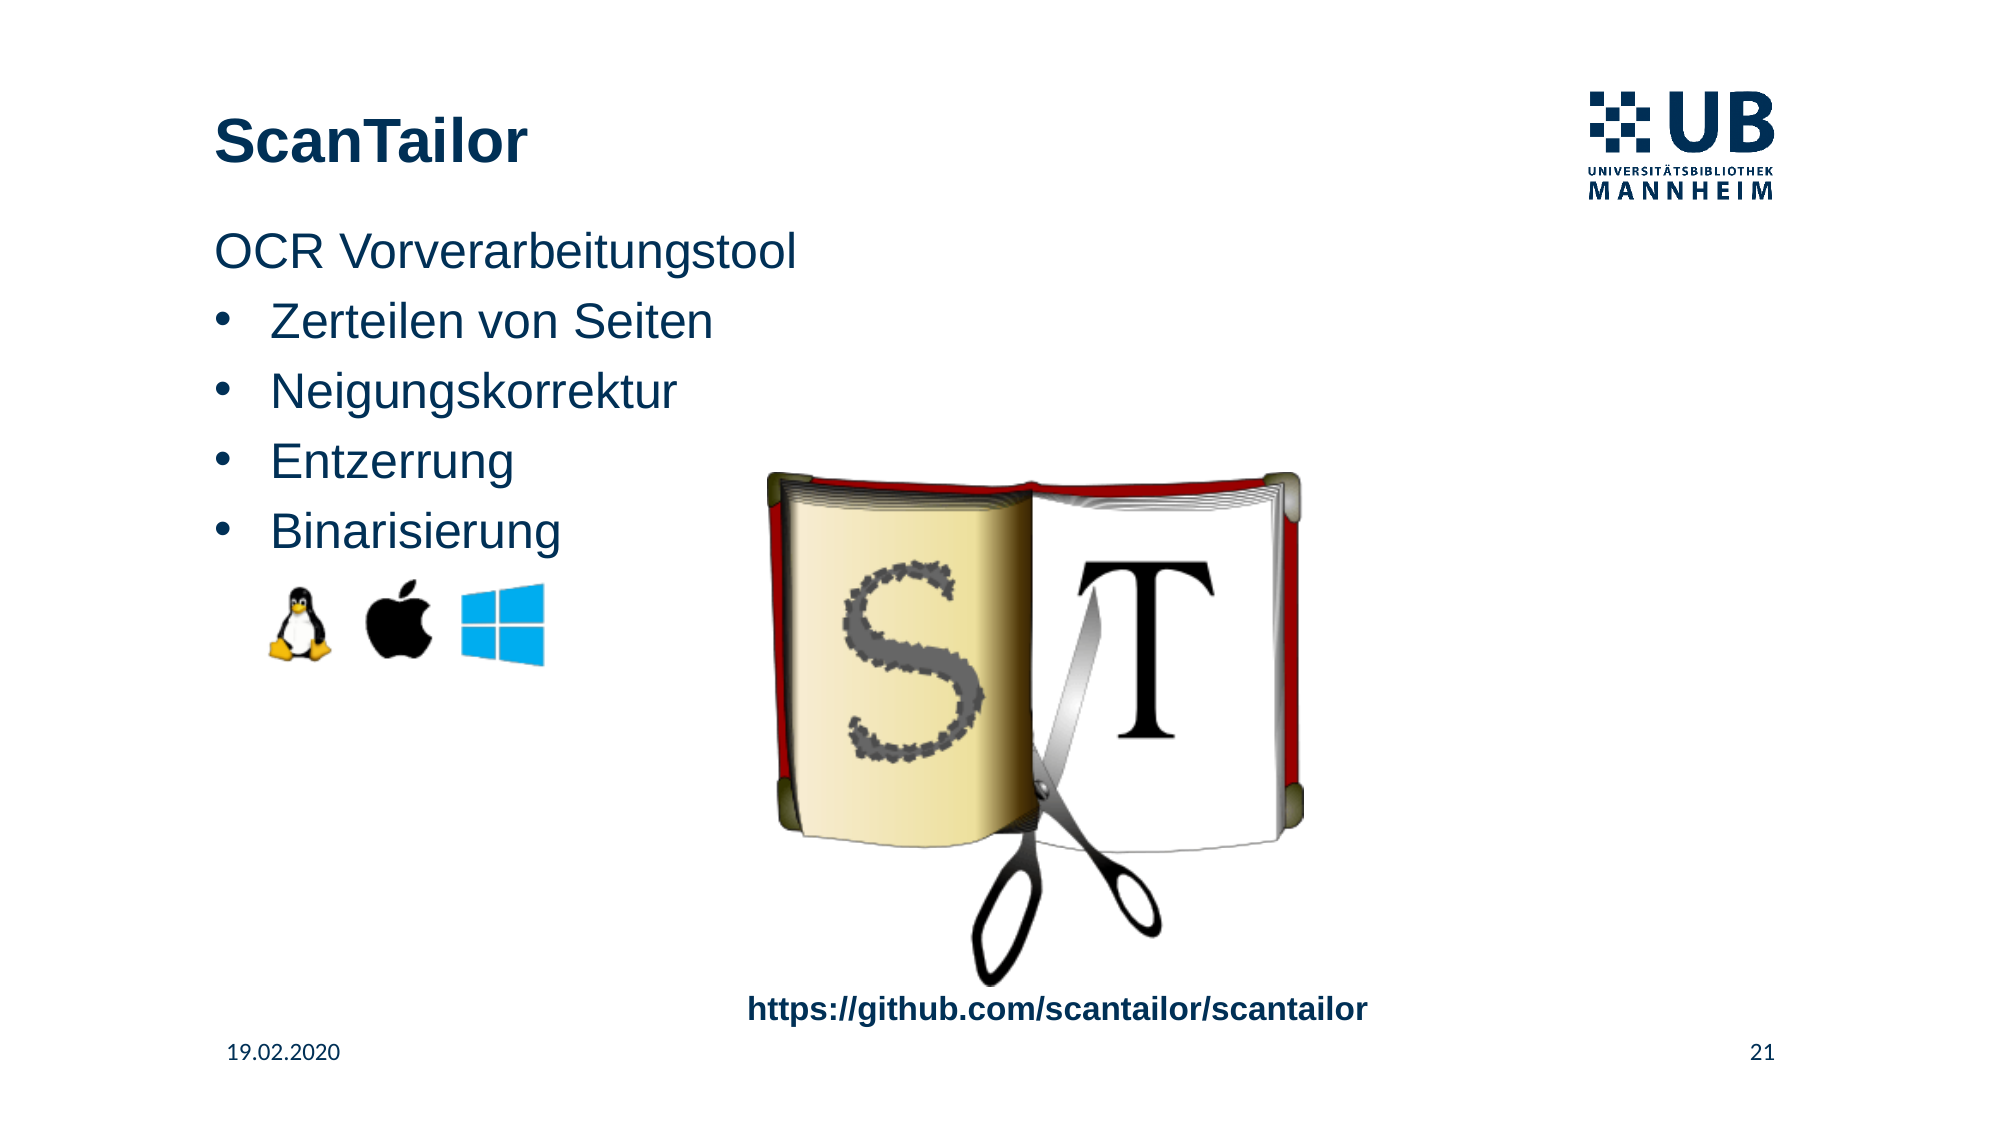

# ScanTailor
OCR Vorverarbeitungstool
Zerteilen von Seiten
Neigungskorrektur
Entzerrung
Binarisierung
https://github.com/scantailor/scantailor
19.02.2020